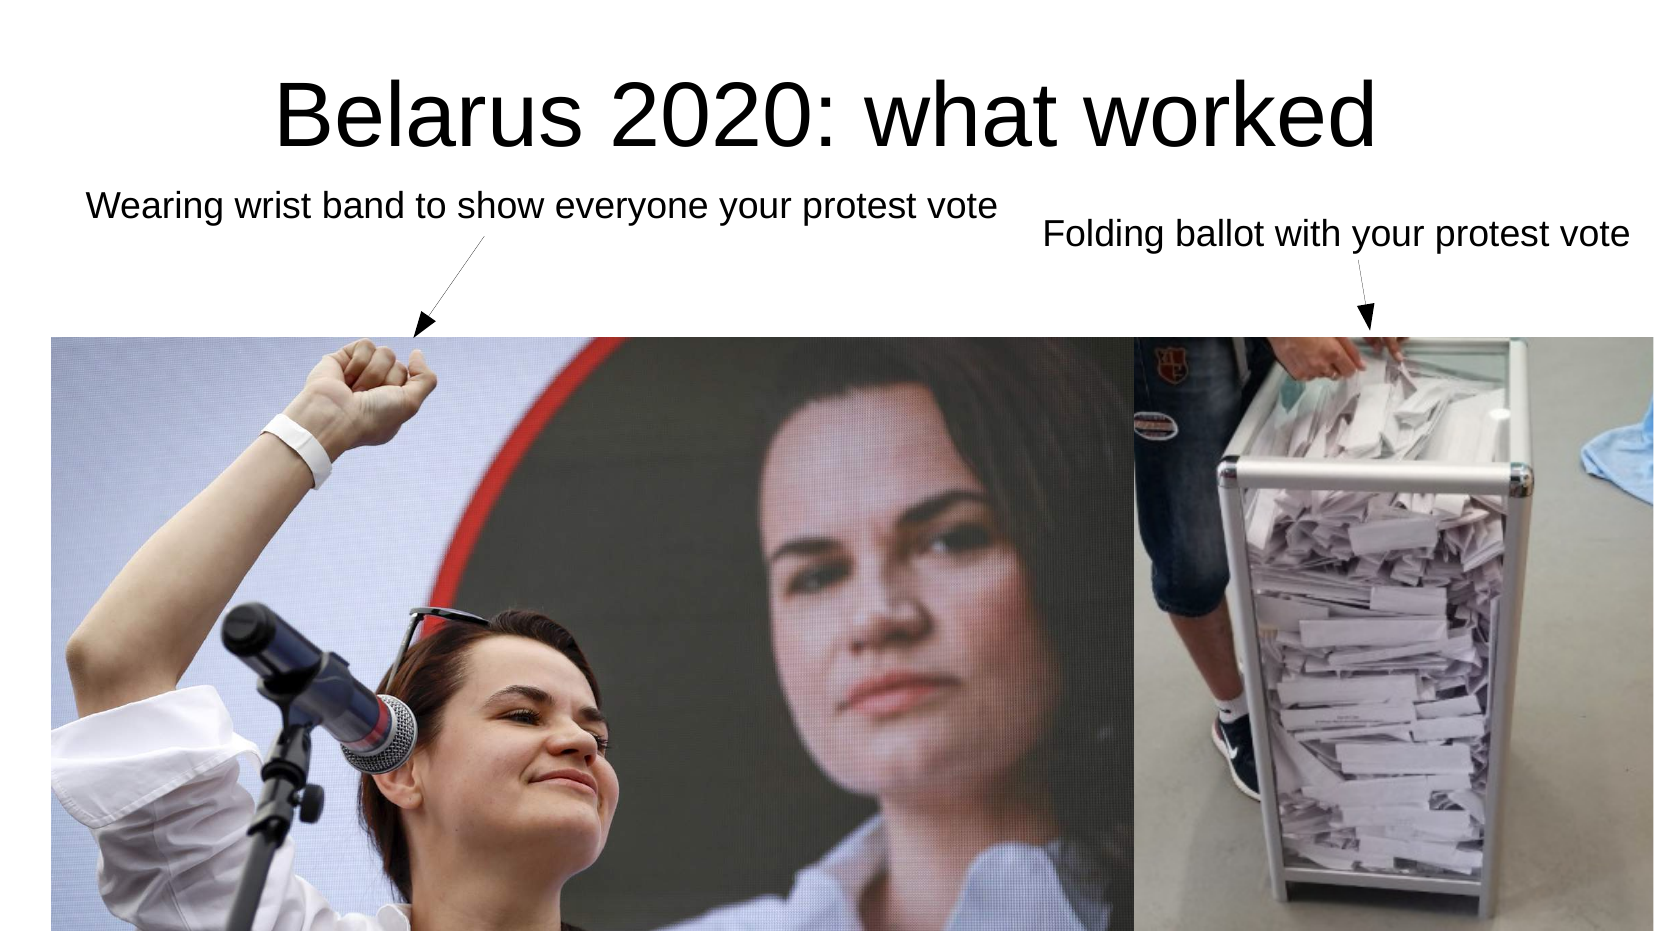

# Belarus 2020: what worked
Wearing wrist band to show everyone your protest vote
Folding ballot with your protest vote